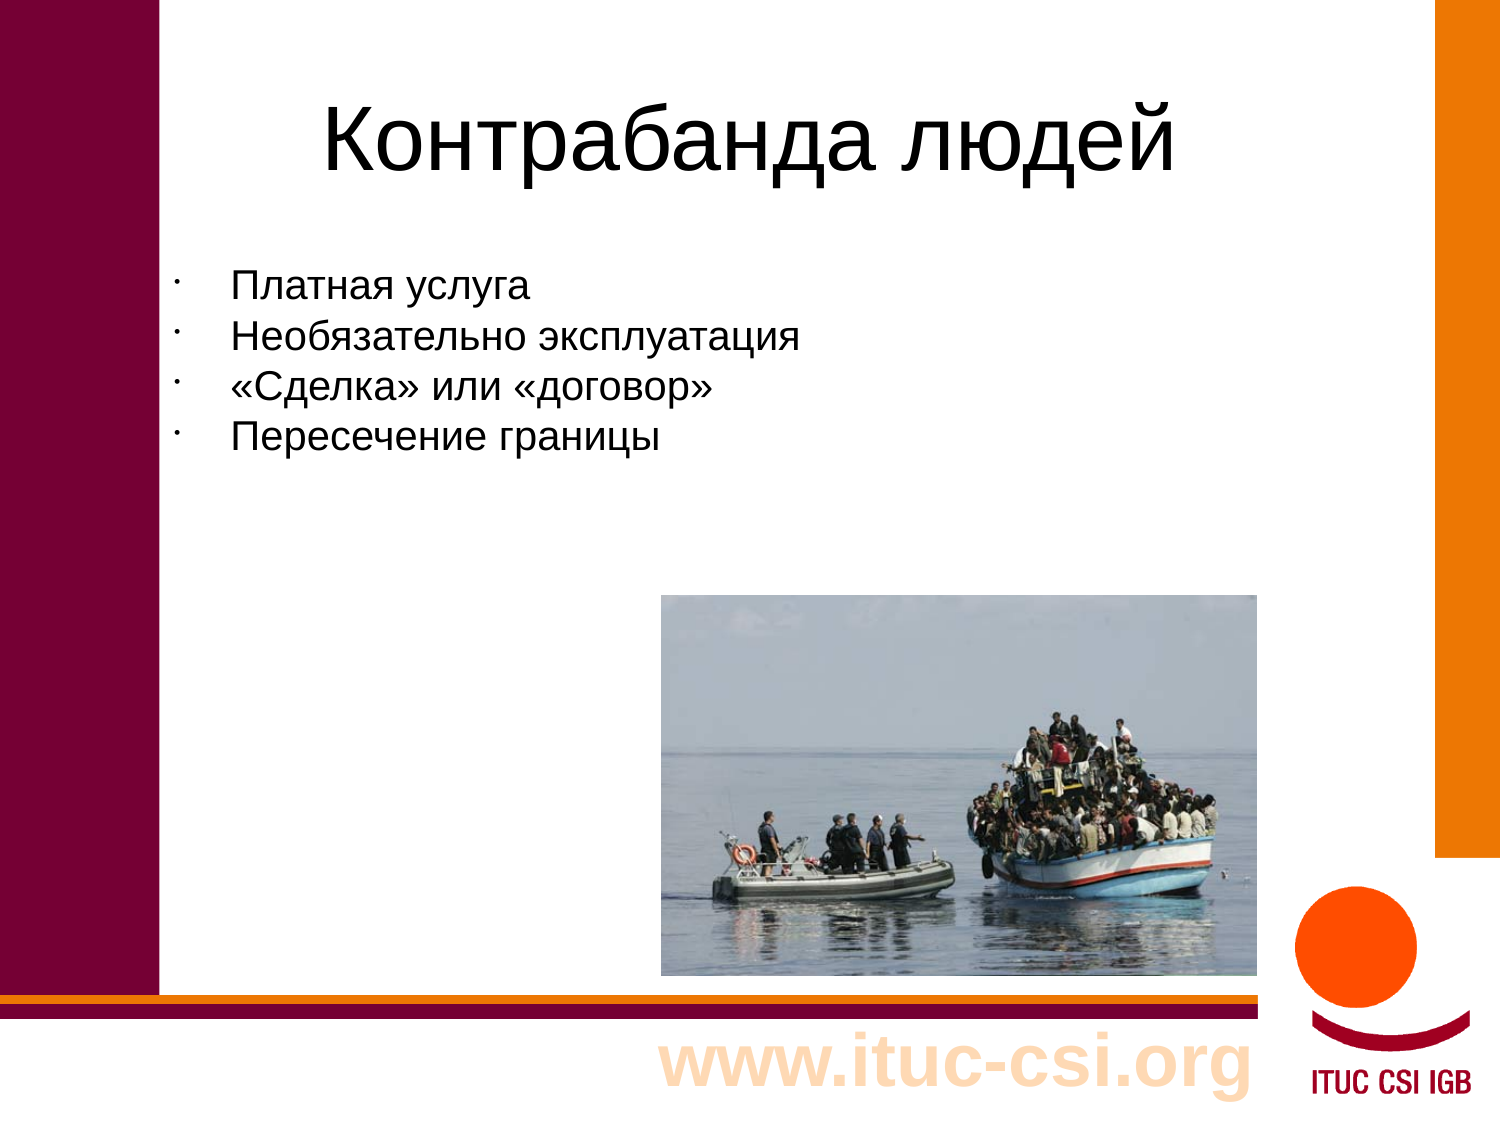

# Контрабанда людей
Платная услуга
Необязательно эксплуатация
«Сделка» или «договор»
Пересечение границы
www.ituc-csi.org